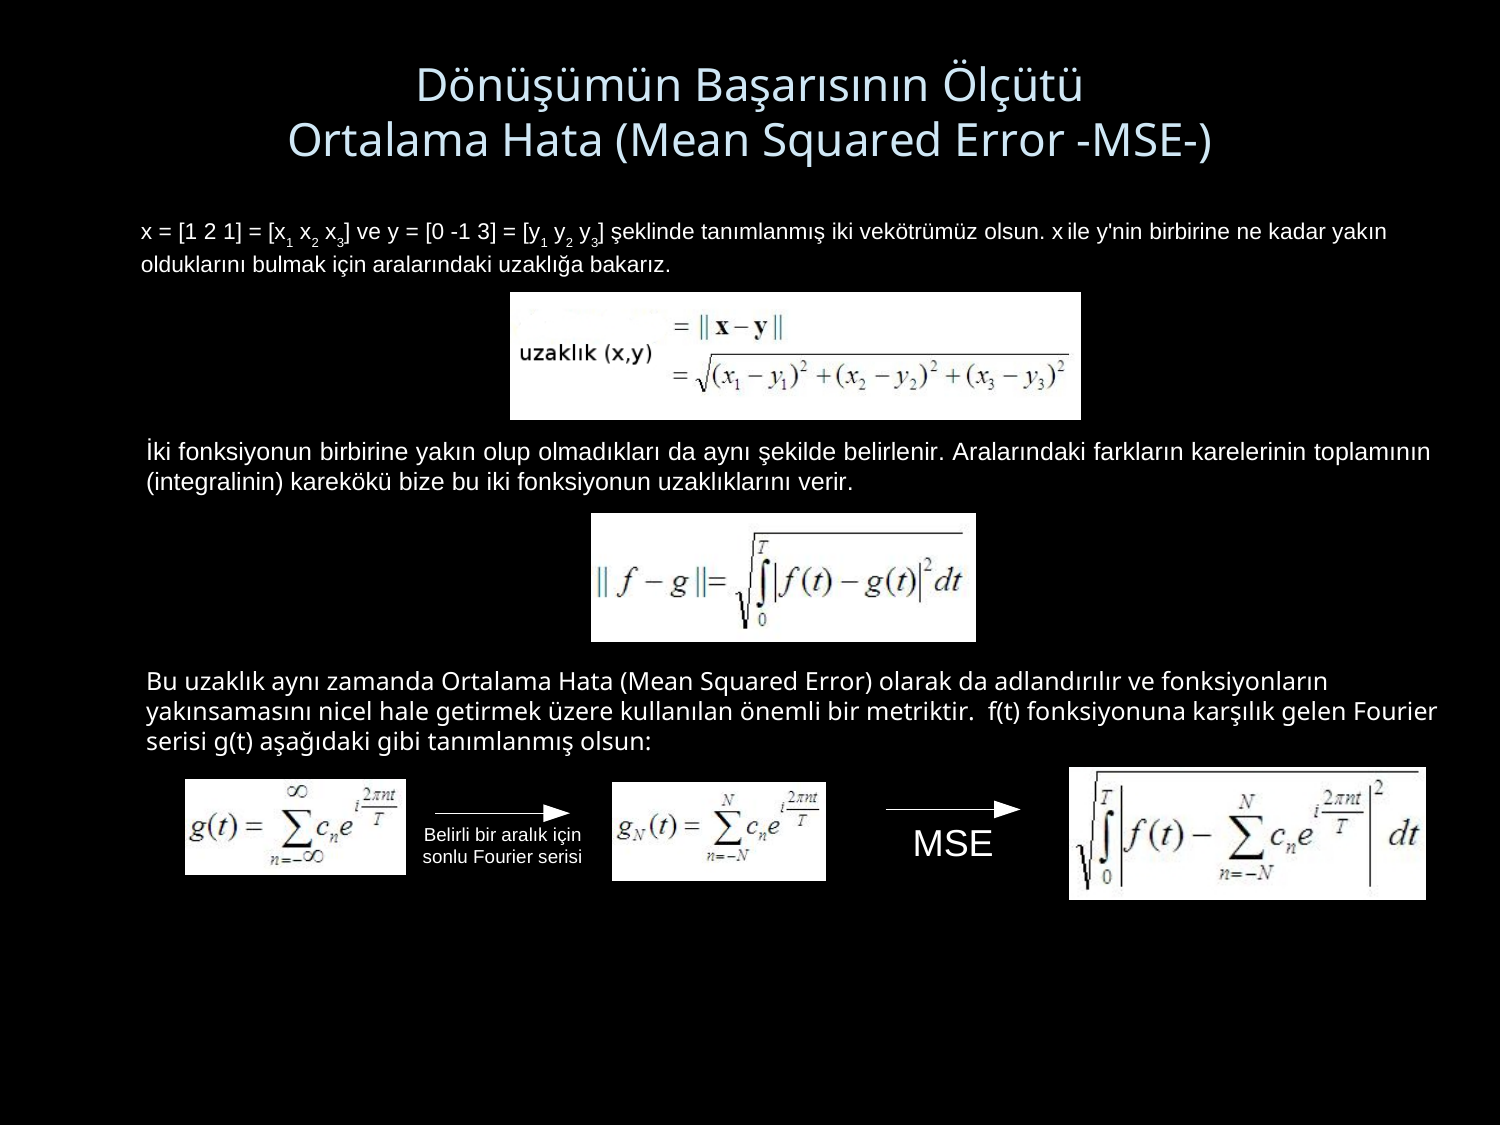

# Dönüşümün Başarısının Ölçütü Ortalama Hata (Mean Squared Error -MSE-)
x = [1 2 1] = [x1 x2 x3] ve y = [0 -1 3] = [y1 y2 y3] şeklinde tanımlanmış iki vekötrümüz olsun. x ile y'nin birbirine ne kadar yakın olduklarını bulmak için aralarındaki uzaklığa bakarız.
İki fonksiyonun birbirine yakın olup olmadıkları da aynı şekilde belirlenir. Aralarındaki farkların karelerinin toplamının (integralinin) karekökü bize bu iki fonksiyonun uzaklıklarını verir.
Bu uzaklık aynı zamanda Ortalama Hata (Mean Squared Error) olarak da adlandırılır ve fonksiyonların yakınsamasını nicel hale getirmek üzere kullanılan önemli bir metriktir. f(t) fonksiyonuna karşılık gelen Fourier serisi g(t) aşağıdaki gibi tanımlanmış olsun:
MSE
Belirli bir aralık için sonlu Fourier serisi